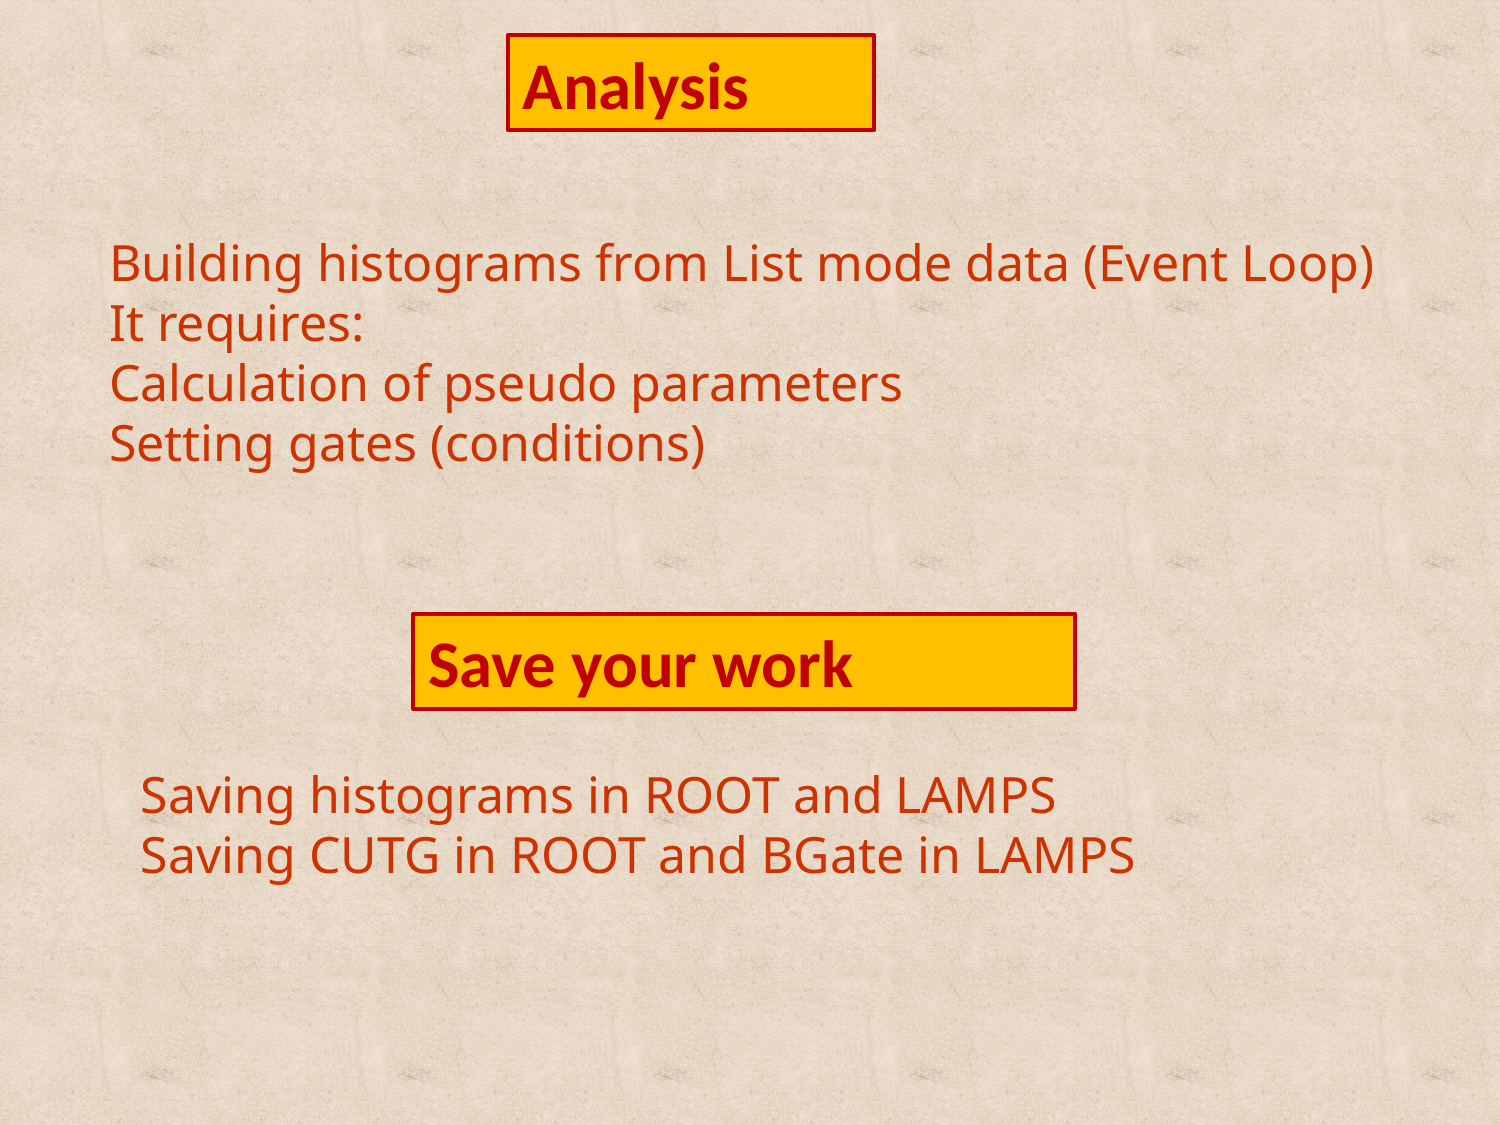

Analysis
Building histograms from List mode data (Event Loop)
It requires:
Calculation of pseudo parameters
Setting gates (conditions)
Save your work
Saving histograms in ROOT and LAMPS
Saving CUTG in ROOT and BGate in LAMPS